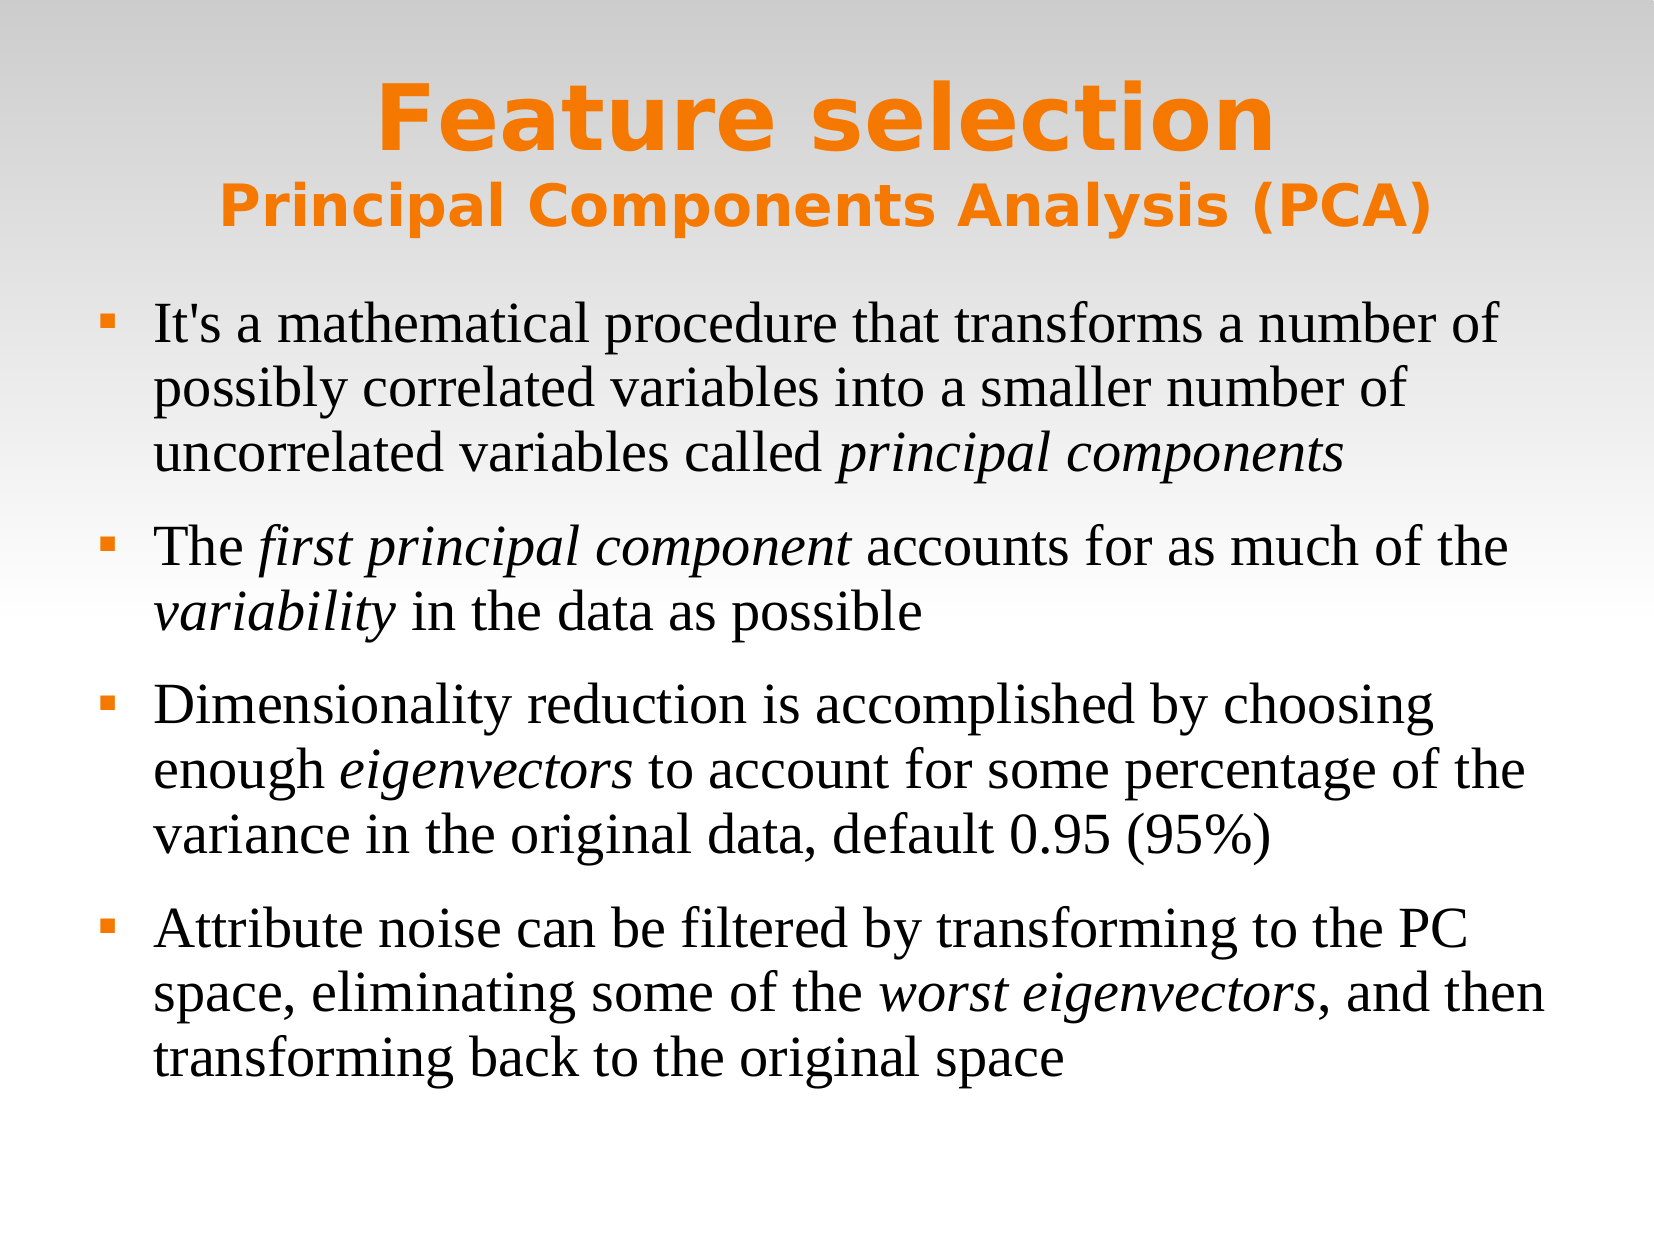

# Feature selection Principal Components Analysis (PCA)
It's a mathematical procedure that transforms a number of possibly correlated variables into a smaller number of uncorrelated variables called principal components
The first principal component accounts for as much of the variability in the data as possible
Dimensionality reduction is accomplished by choosing enough eigenvectors to account for some percentage of the variance in the original data, default 0.95 (95%)
Attribute noise can be filtered by transforming to the PC space, eliminating some of the worst eigenvectors, and then transforming back to the original space